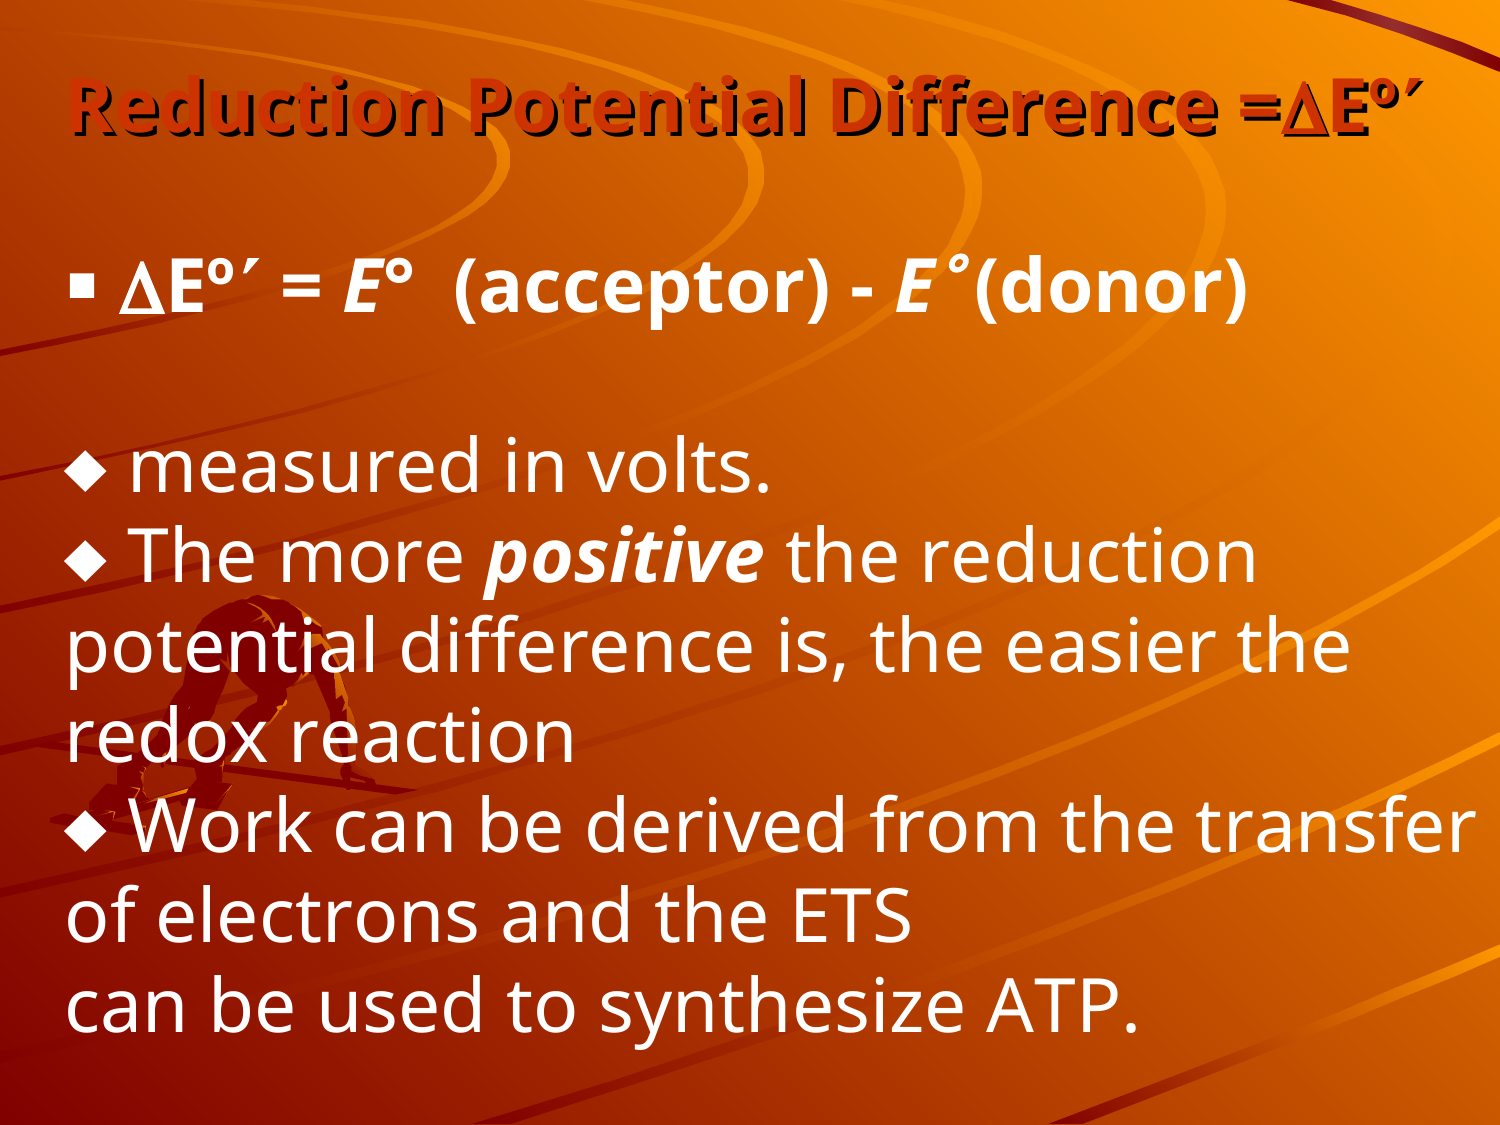

Reduction Potential Difference =Eº
 Eº = E°(acceptor) - E (donor)
 measured in volts.
 The more positive the reduction potential difference is, the easier the redox reaction
 Work can be derived from the transfer of electrons and the ETS
can be used to synthesize ATP.